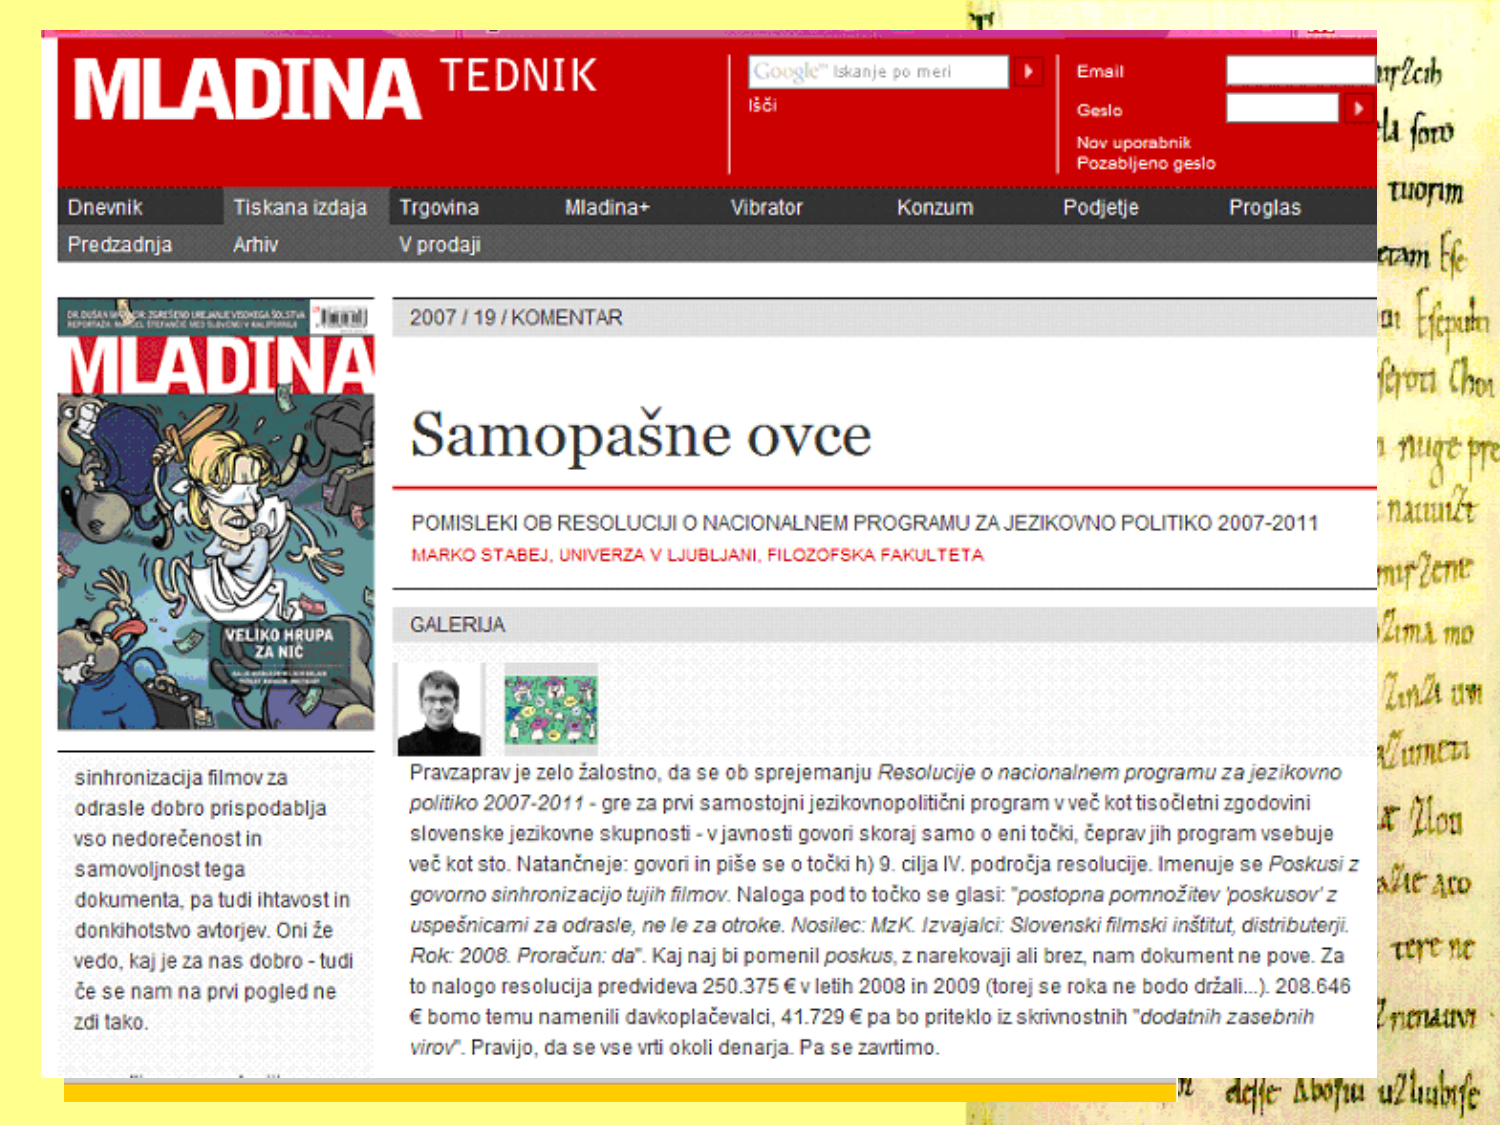

# j) Popularizacija in učenje slovenskega znakovnega jezika za gluhe.
k) Povečanje raznolikosti programskih vsebin, dostopnih slepim in slabovidnim ter gluhim in naglušnim.
l) Priprava splošnih in specializiranih priročnikov za slovenščino.